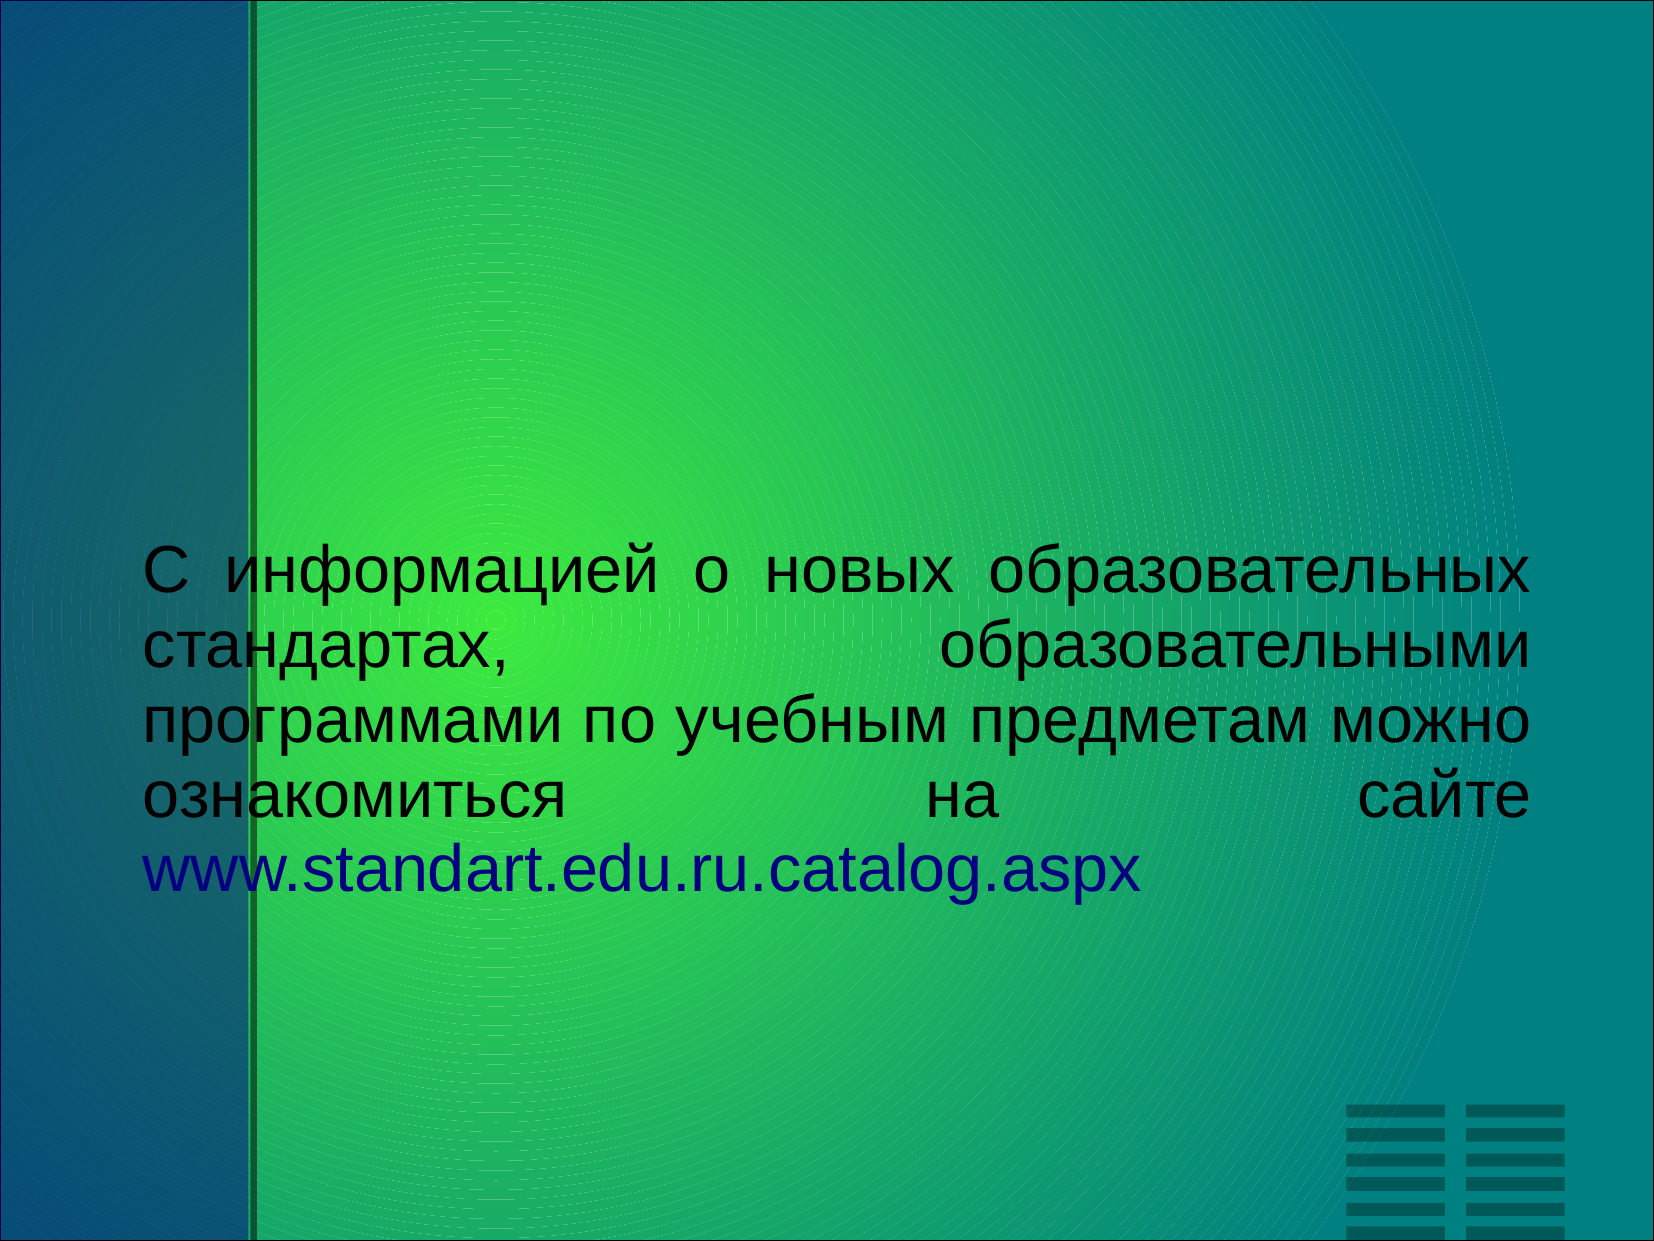

С информацией о новых образовательных стандартах, образовательными программами по учебным предметам можно ознакомиться на сайте www.standart.edu.ru.catalog.aspx